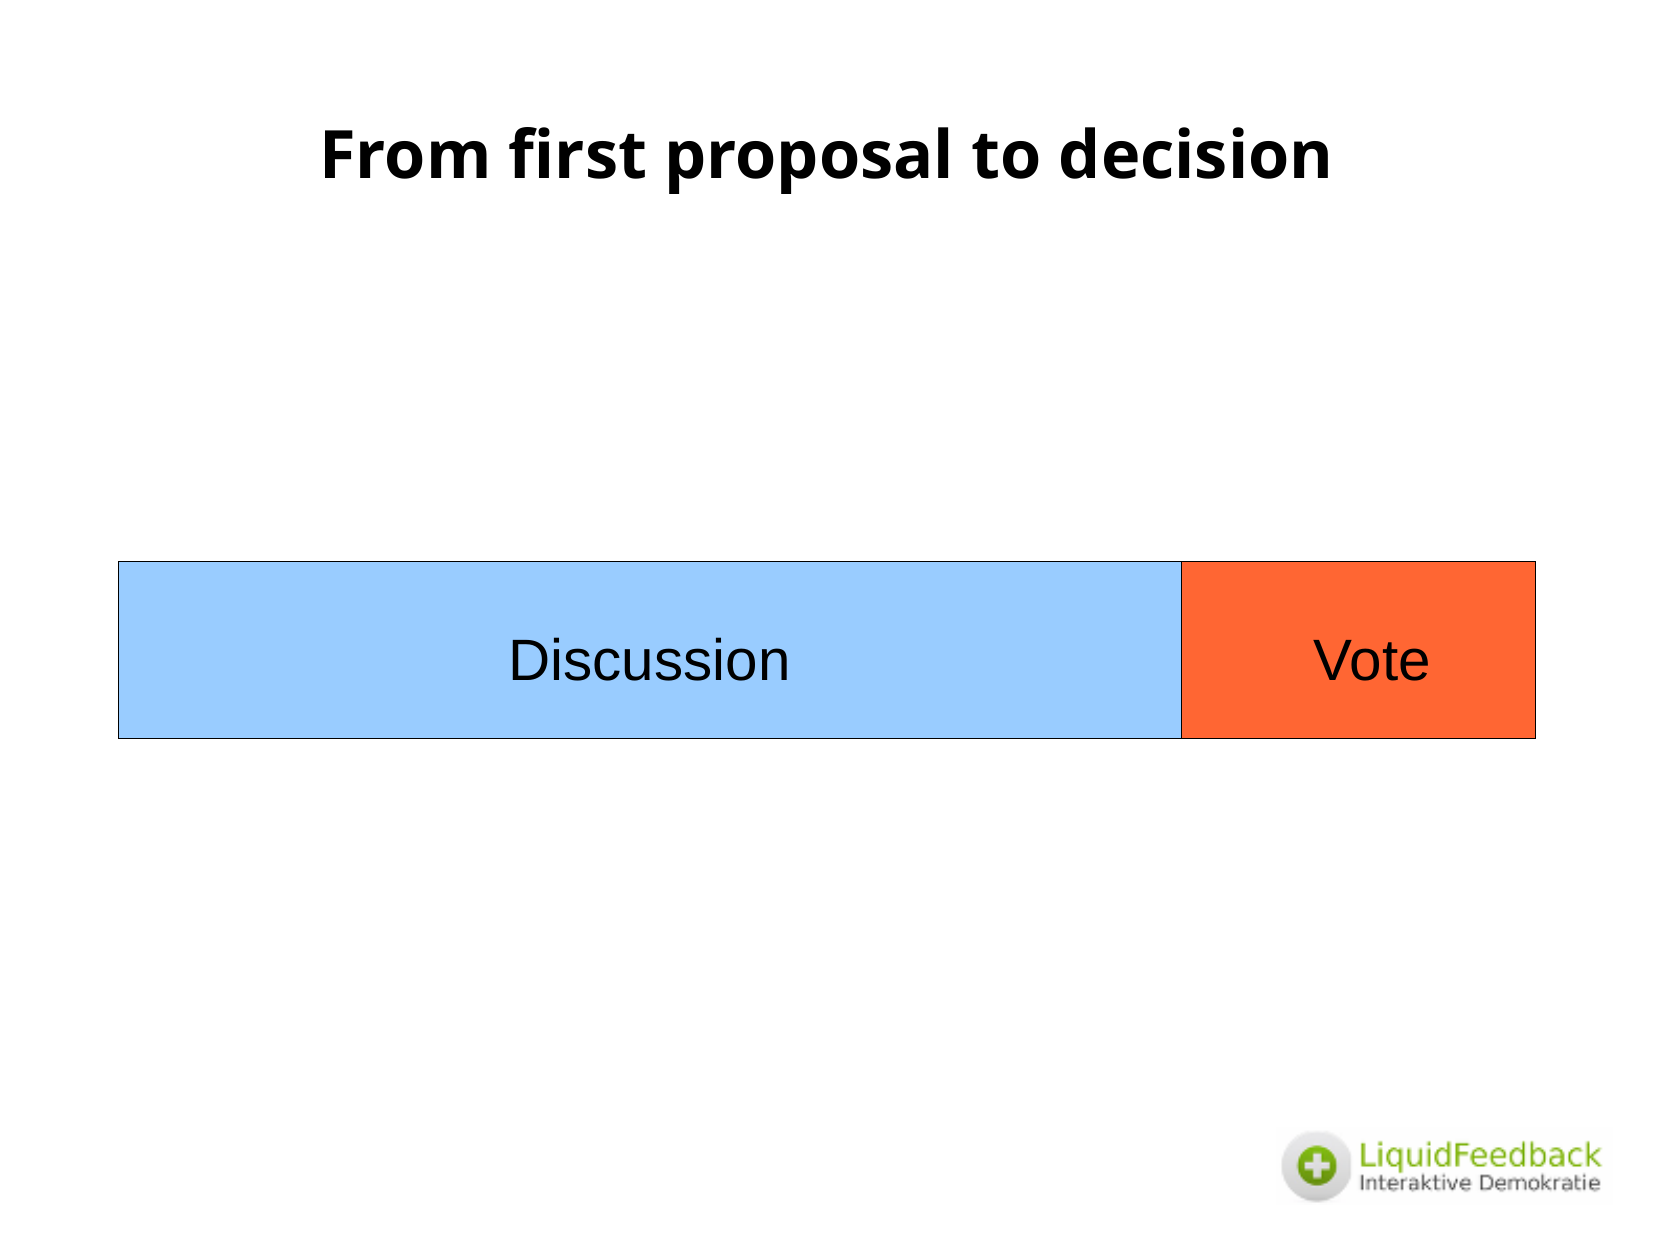

# From first proposal to decision
Discussion
Vote